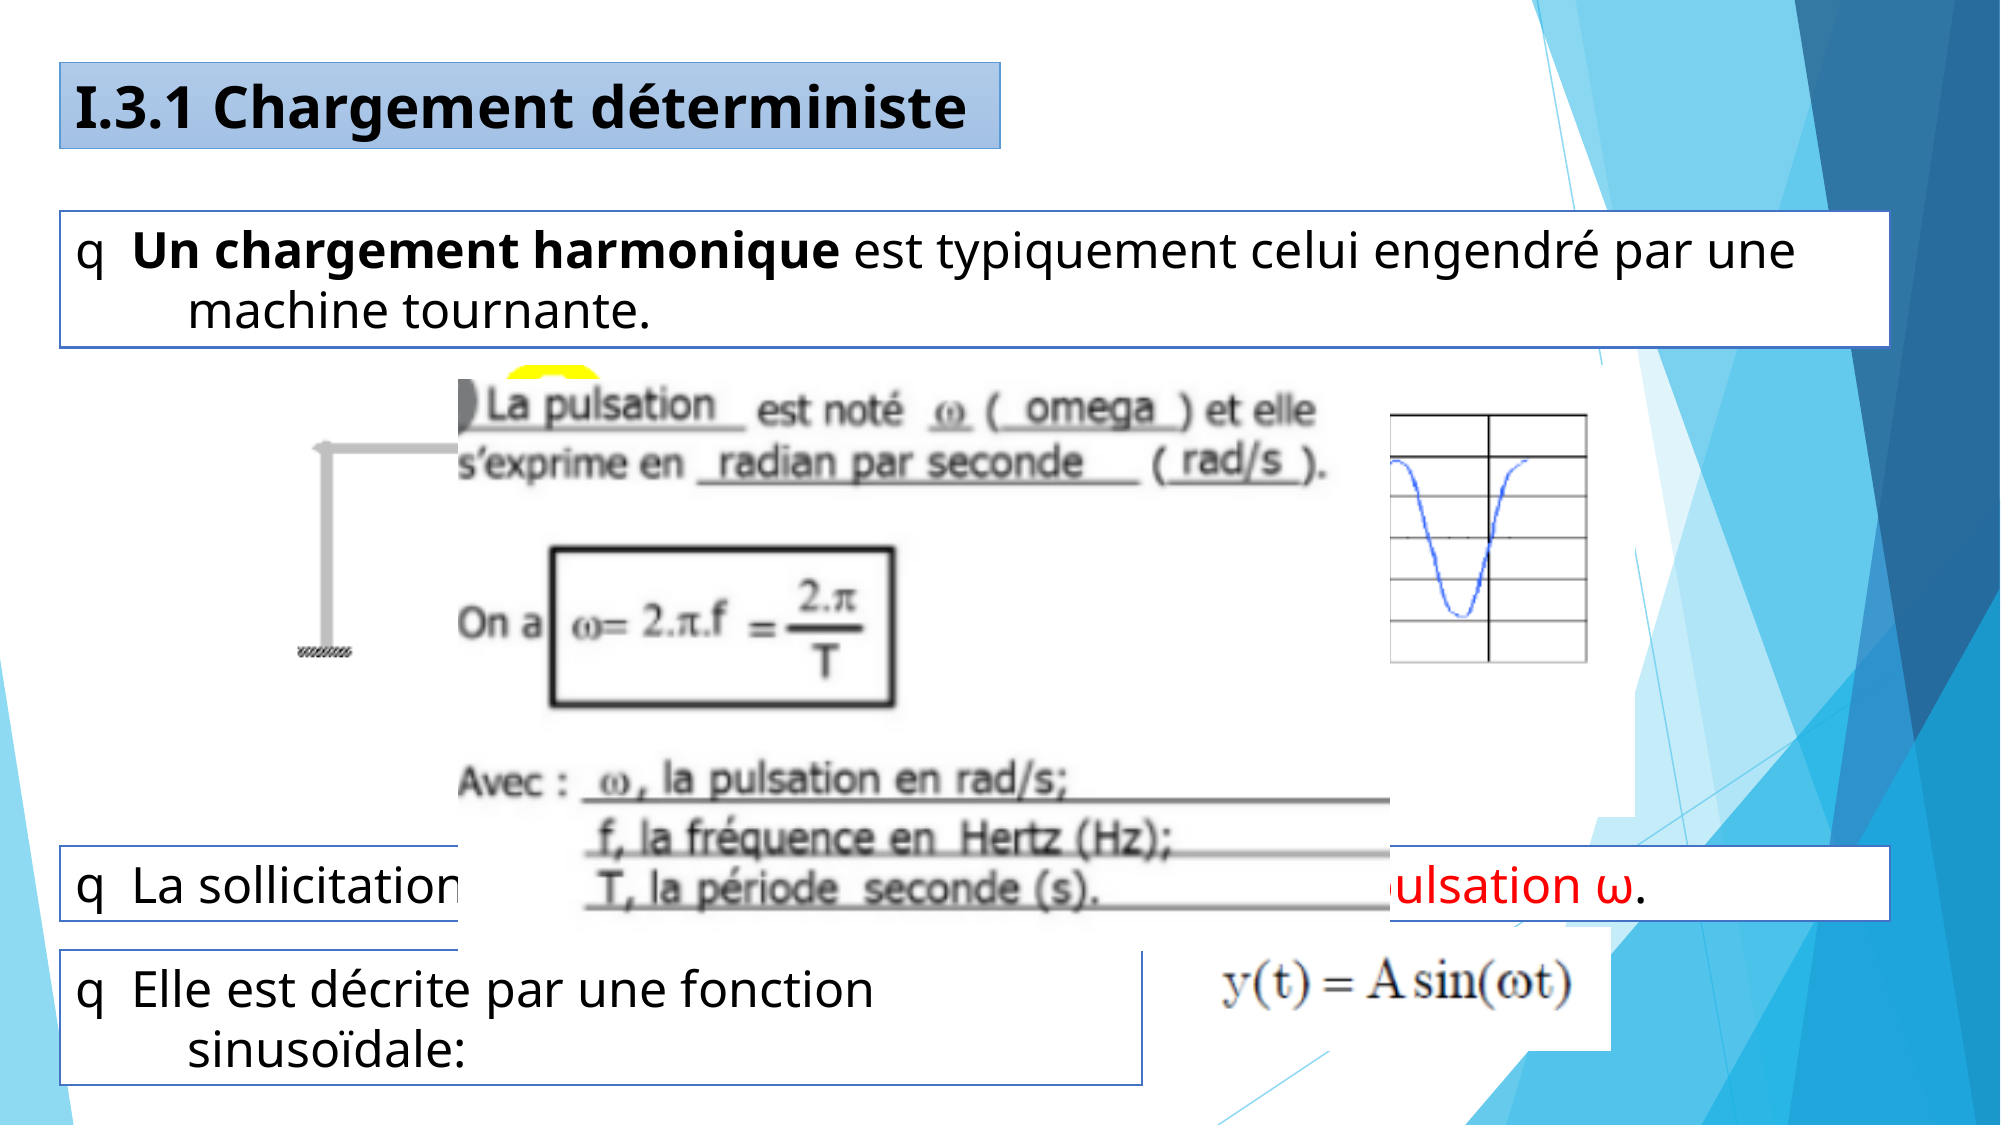

I.3.1 Chargement déterministe
Un chargement harmonique est typiquement celui engendré par une machine tournante.
La sollicitation est définie par son amplitude A, et sa pulsation ω.
Elle est décrite par une fonction sinusoïdale: